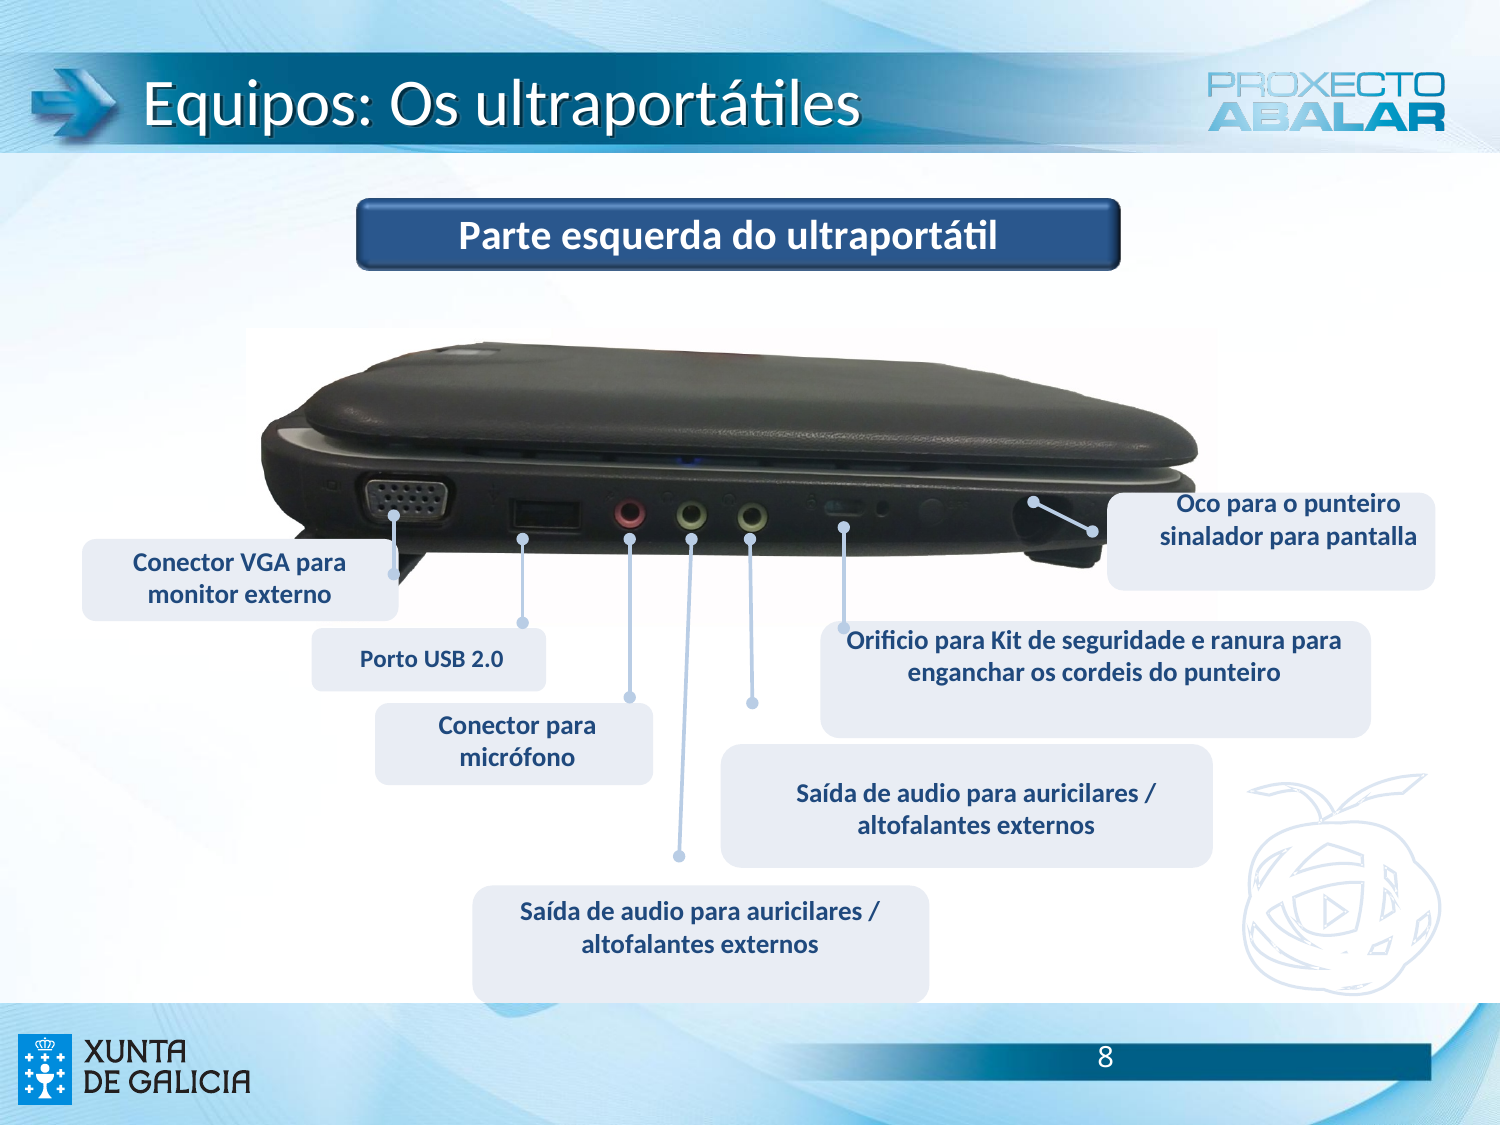

Equipos: Os ultraportátiles
Parte esquerda do ultraportátil
Oco para o punteiro sinalador para pantalla
Conector VGA para monitor externo
Orificio para Kit de seguridade e ranura para enganchar os cordeis do punteiro
Porto USB 2.0
Conector para micrófono
Saída de audio para auricilares / altofalantes externos
Saída de audio para auricilares / altofalantes externos